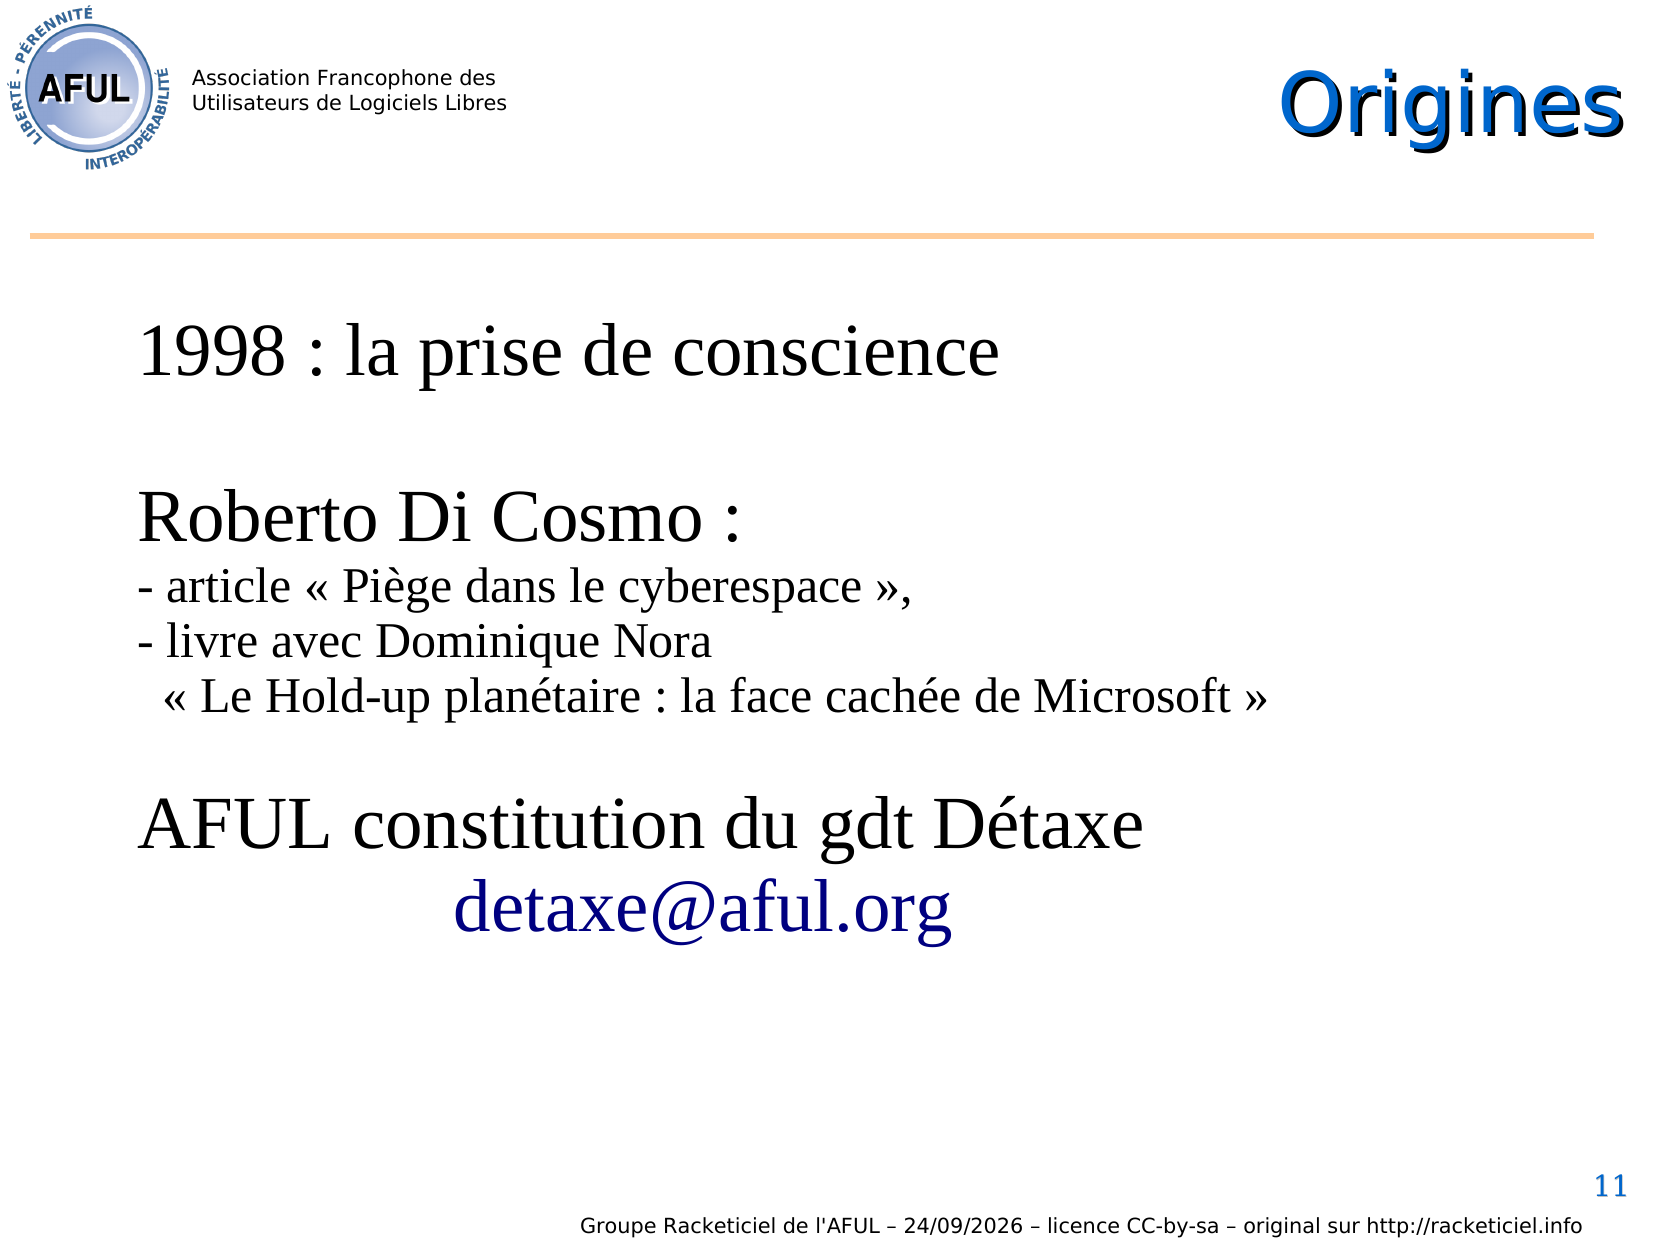

# Origines
1998 : la prise de conscience
Roberto Di Cosmo :
- article « Piège dans le cyberespace »,
- livre avec Dominique Nora
 « Le Hold-up planétaire : la face cachée de Microsoft »
AFUL constitution du gdt Détaxe
detaxe@aful.org
11